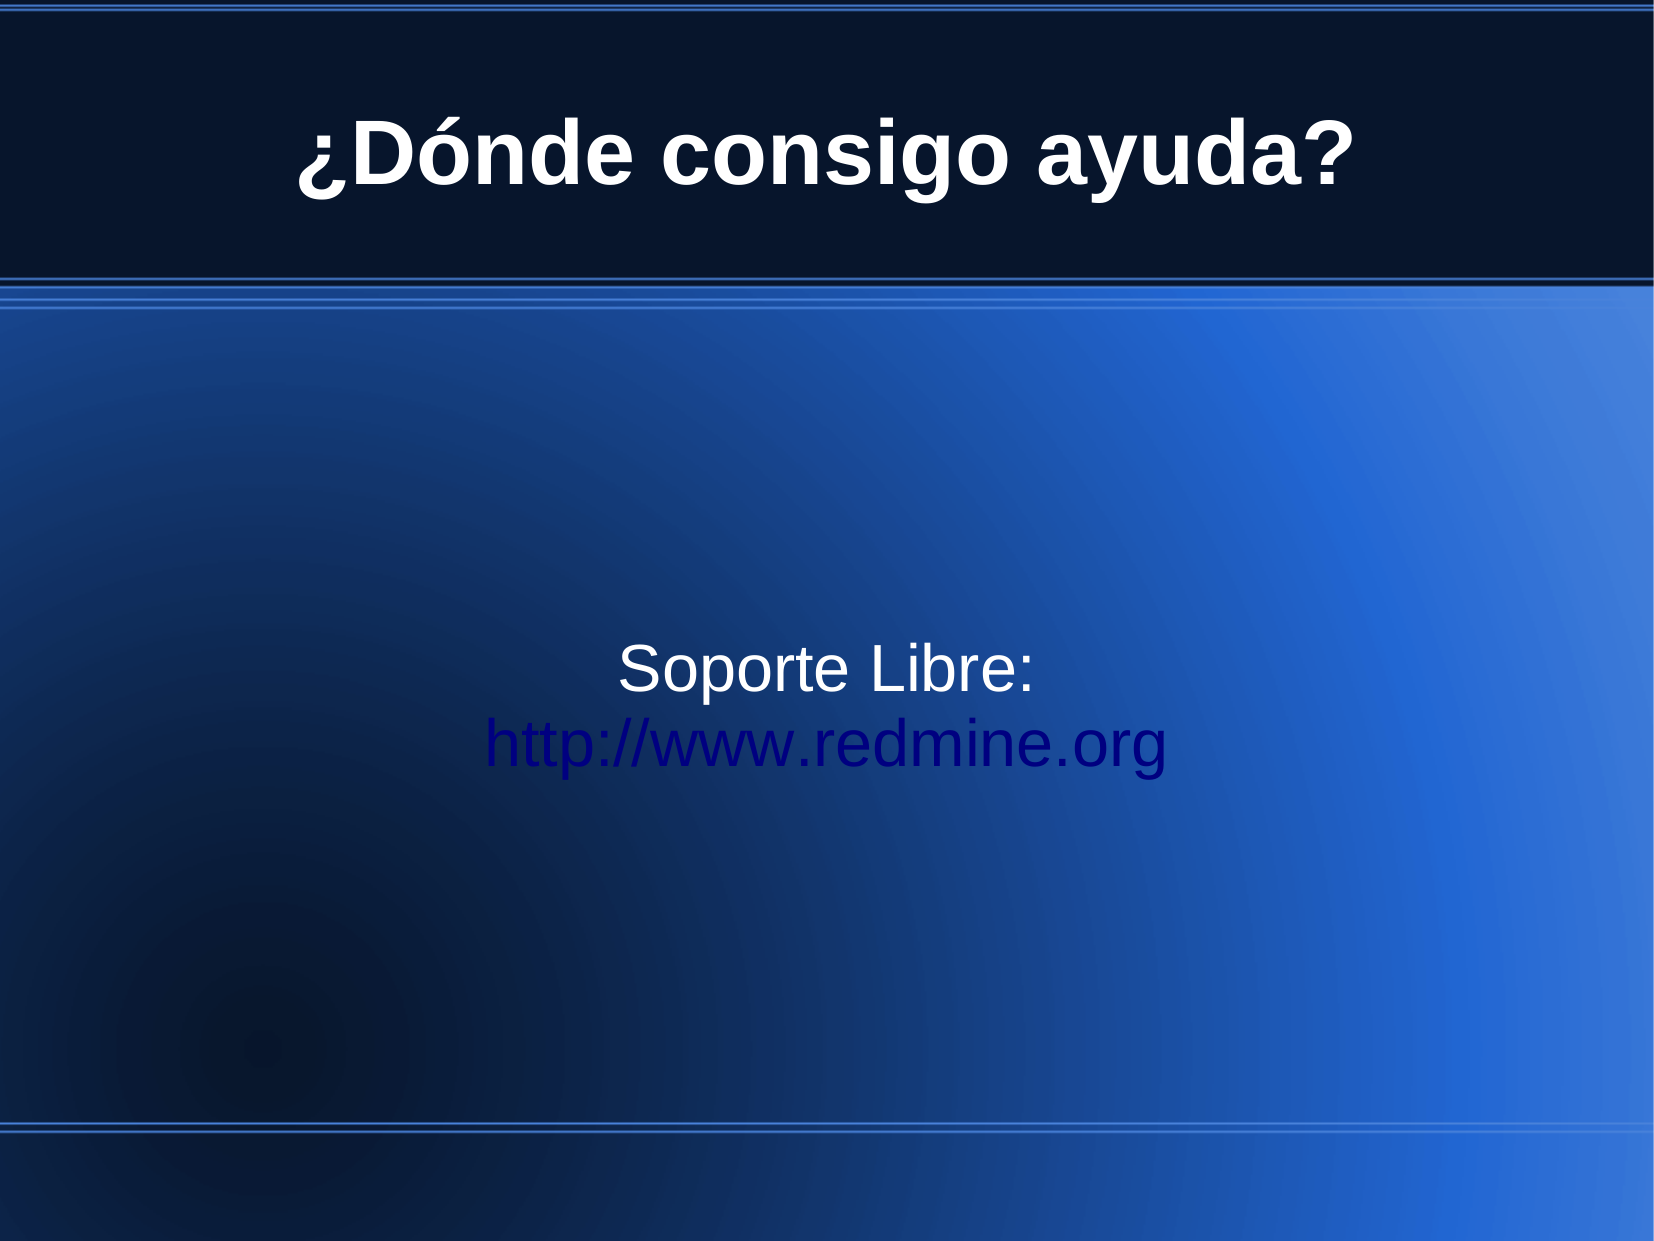

# ¿Dónde consigo ayuda?
Soporte Libre:
http://www.redmine.org